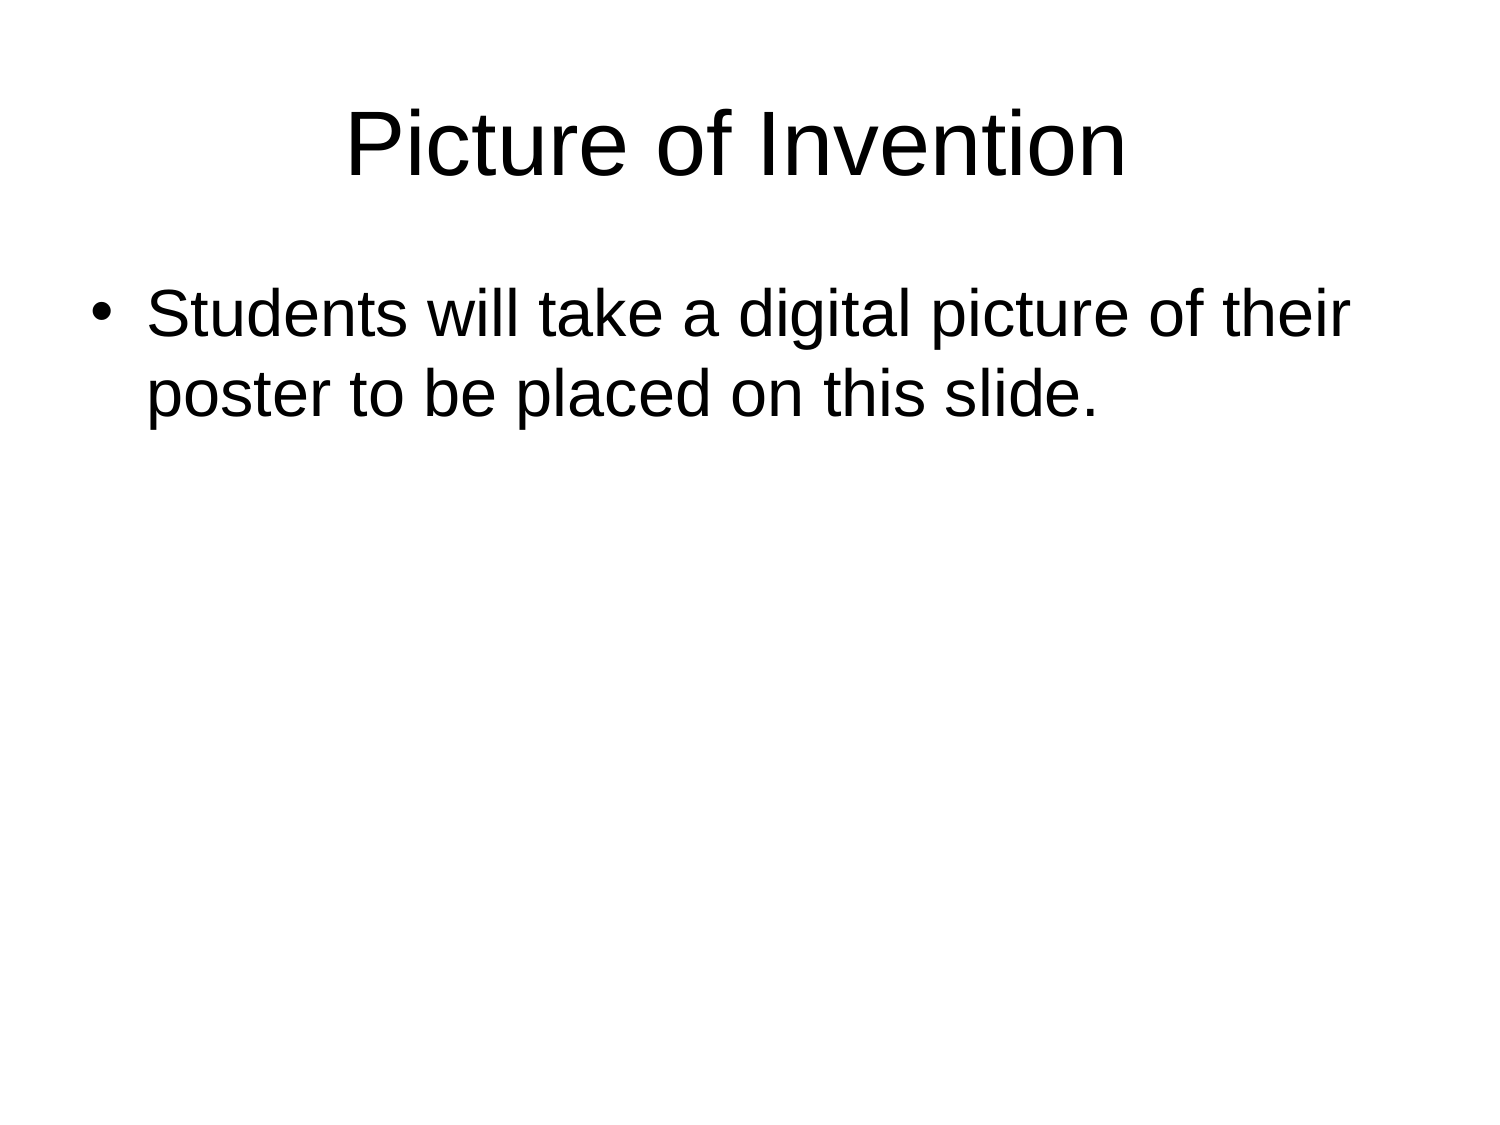

# Picture of Invention
Students will take a digital picture of their poster to be placed on this slide.